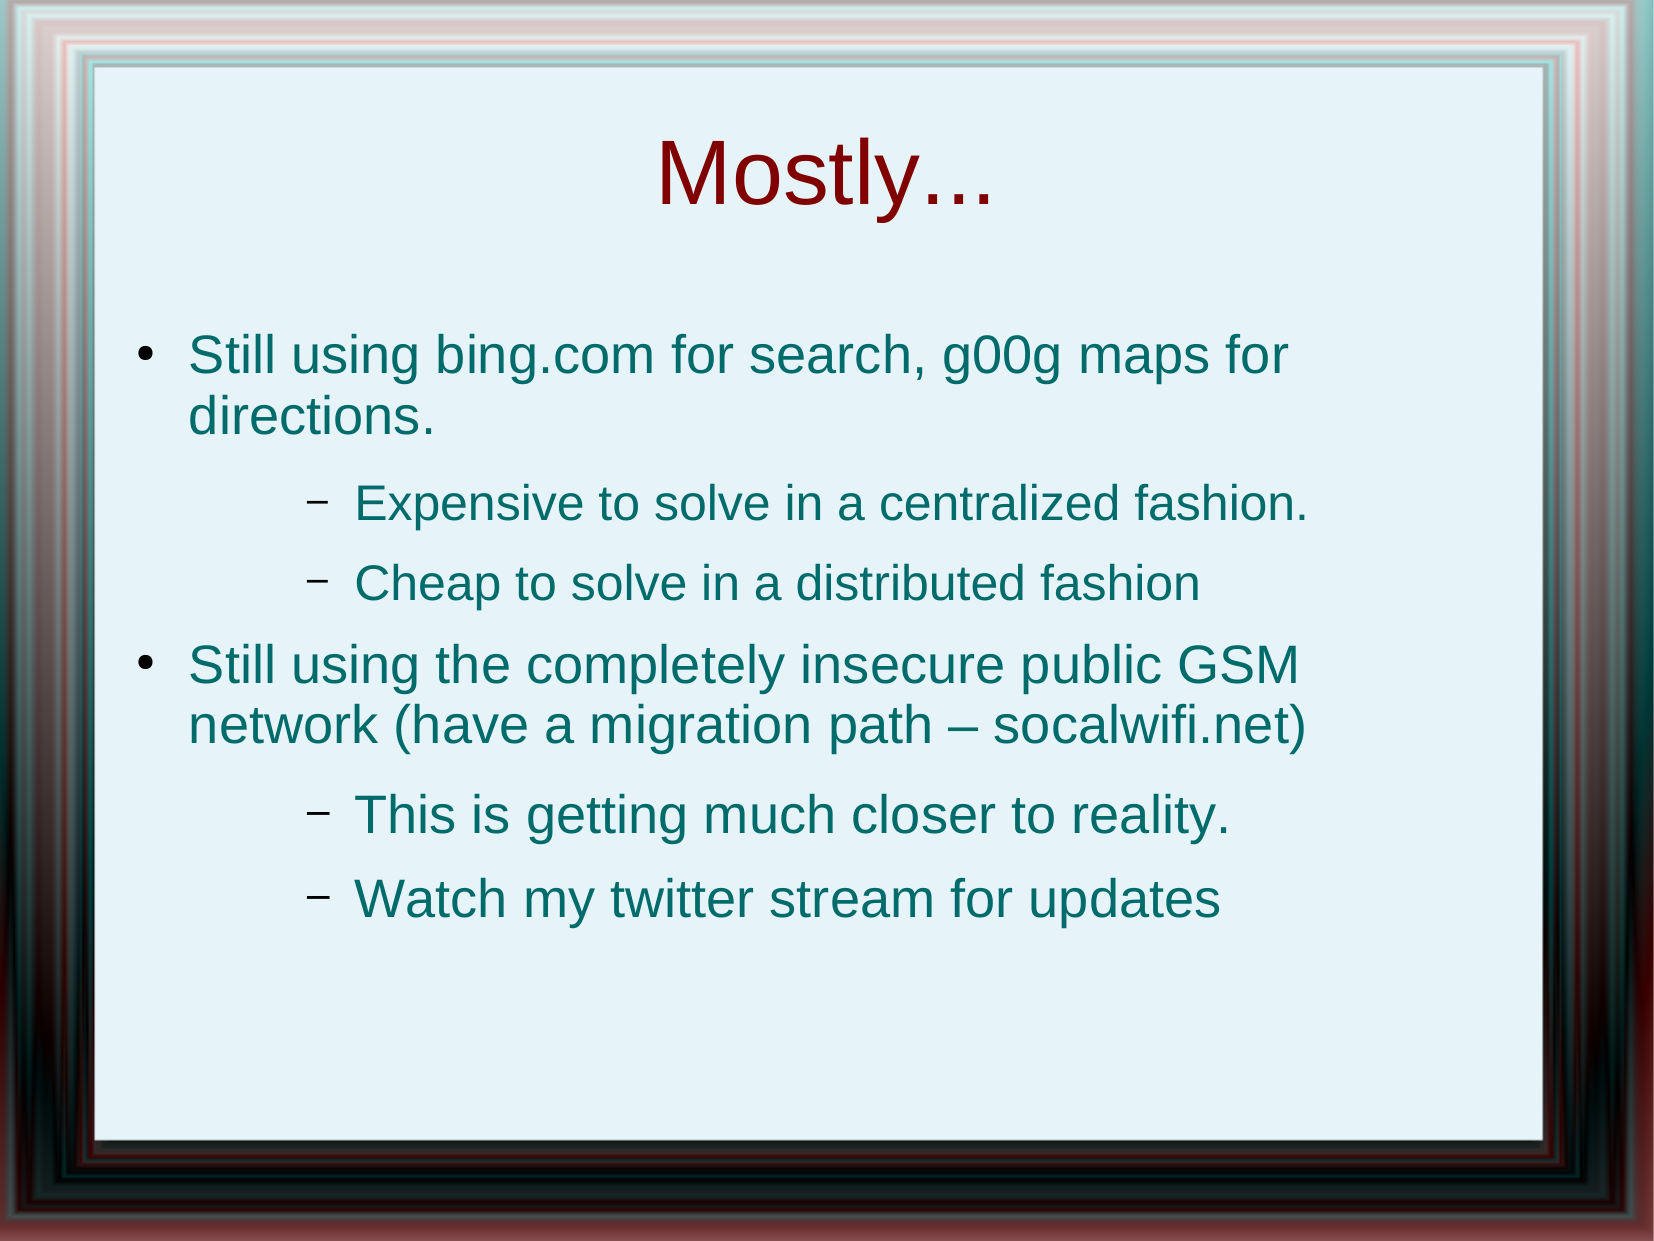

# Mostly...
Still using bing.com for search, g00g maps for directions.
Expensive to solve in a centralized fashion.
Cheap to solve in a distributed fashion
Still using the completely insecure public GSM network (have a migration path – socalwifi.net)
This is getting much closer to reality.
Watch my twitter stream for updates